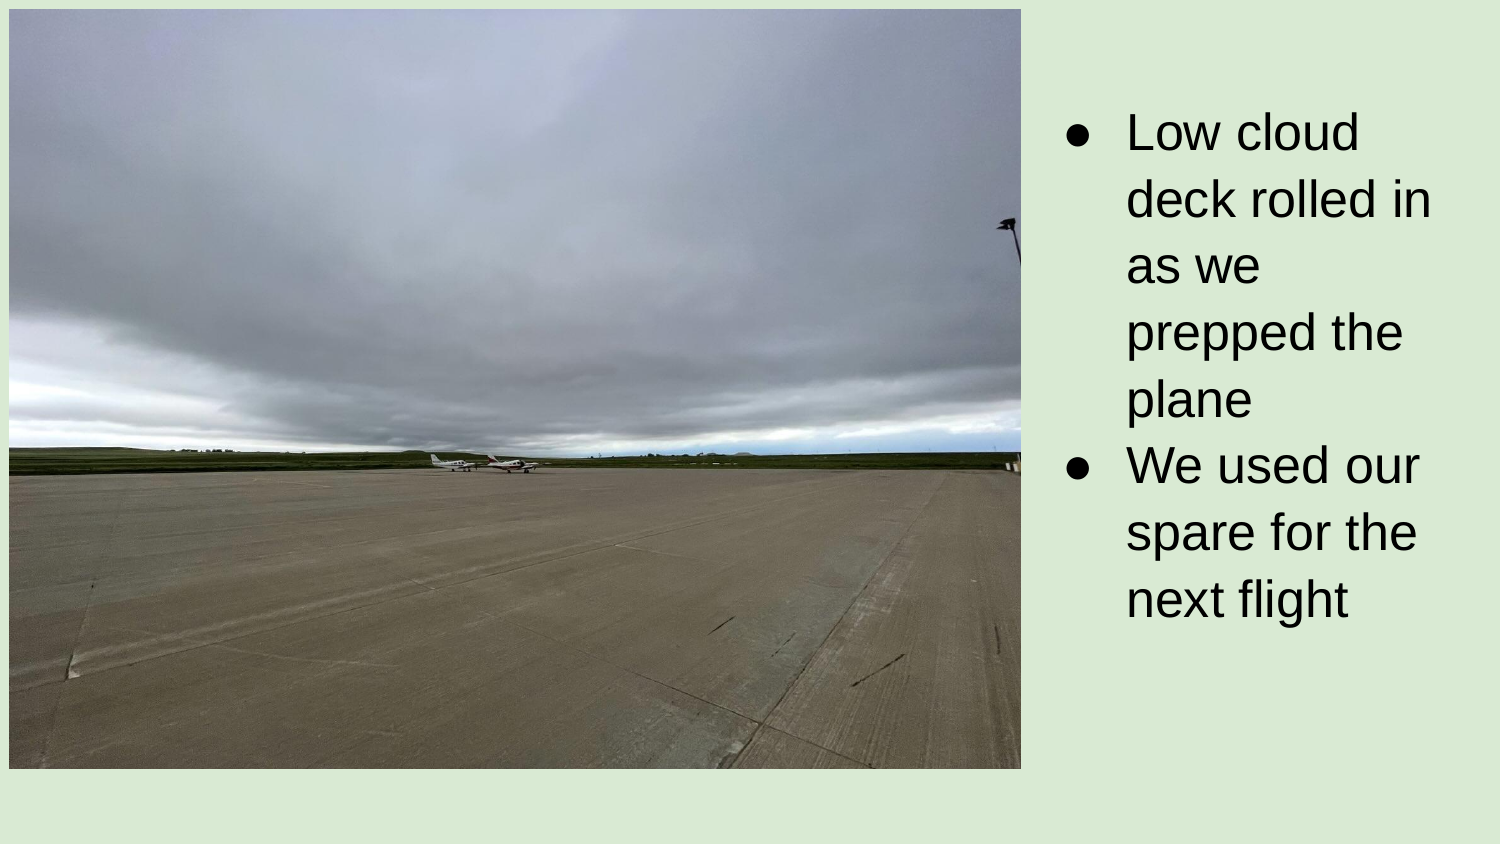

# Low cloud deck rolled in as we prepped the plane
We used our spare for the next flight